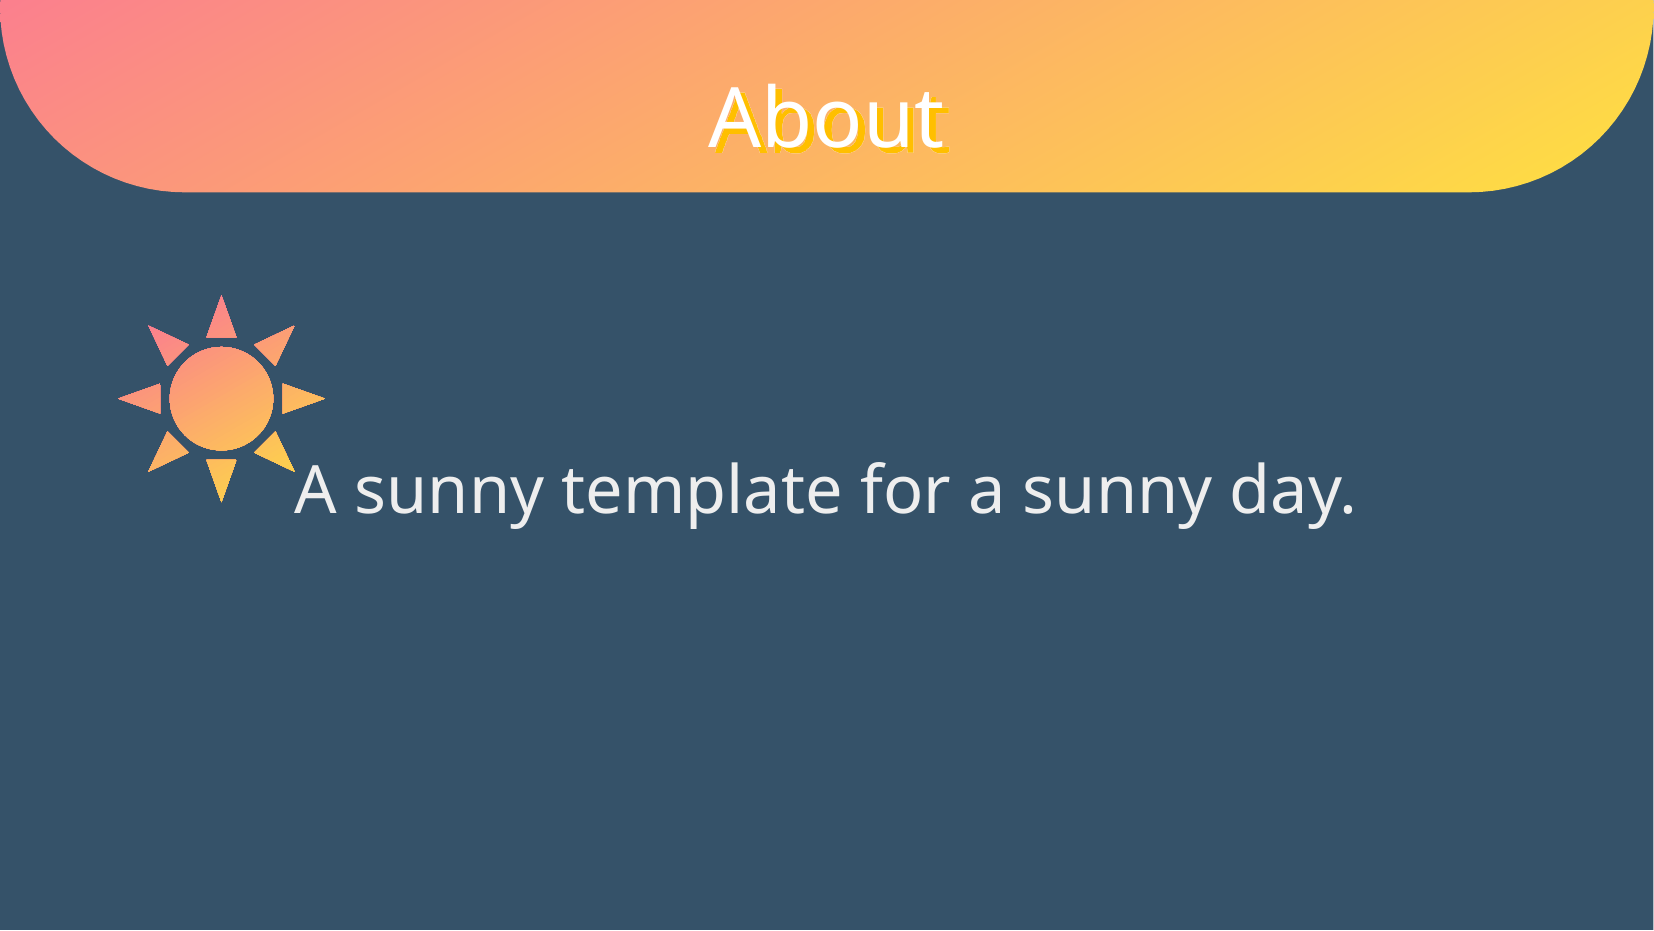

# About
A sunny template for a sunny day.